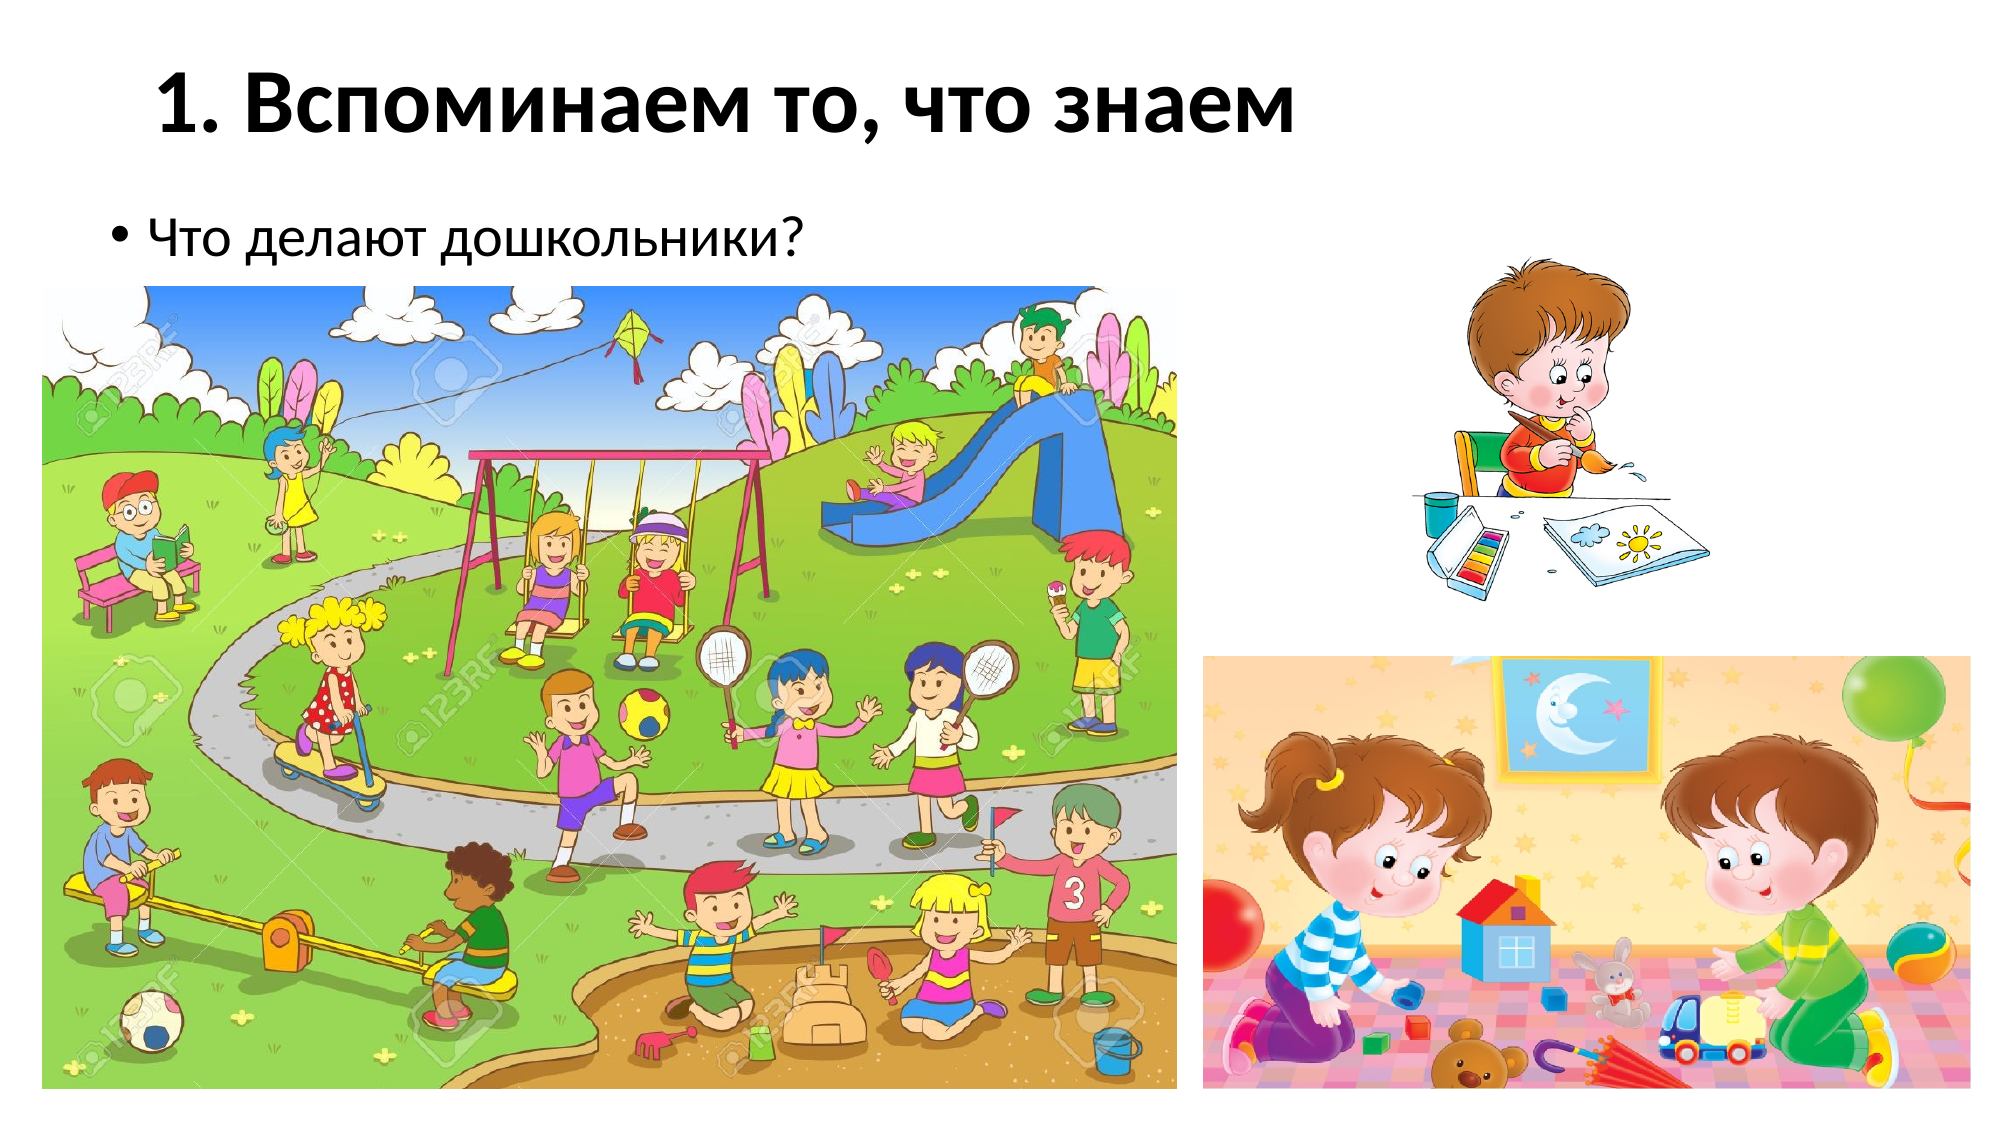

# 1. Вспоминаем то, что знаем
Что делают дошкольники?